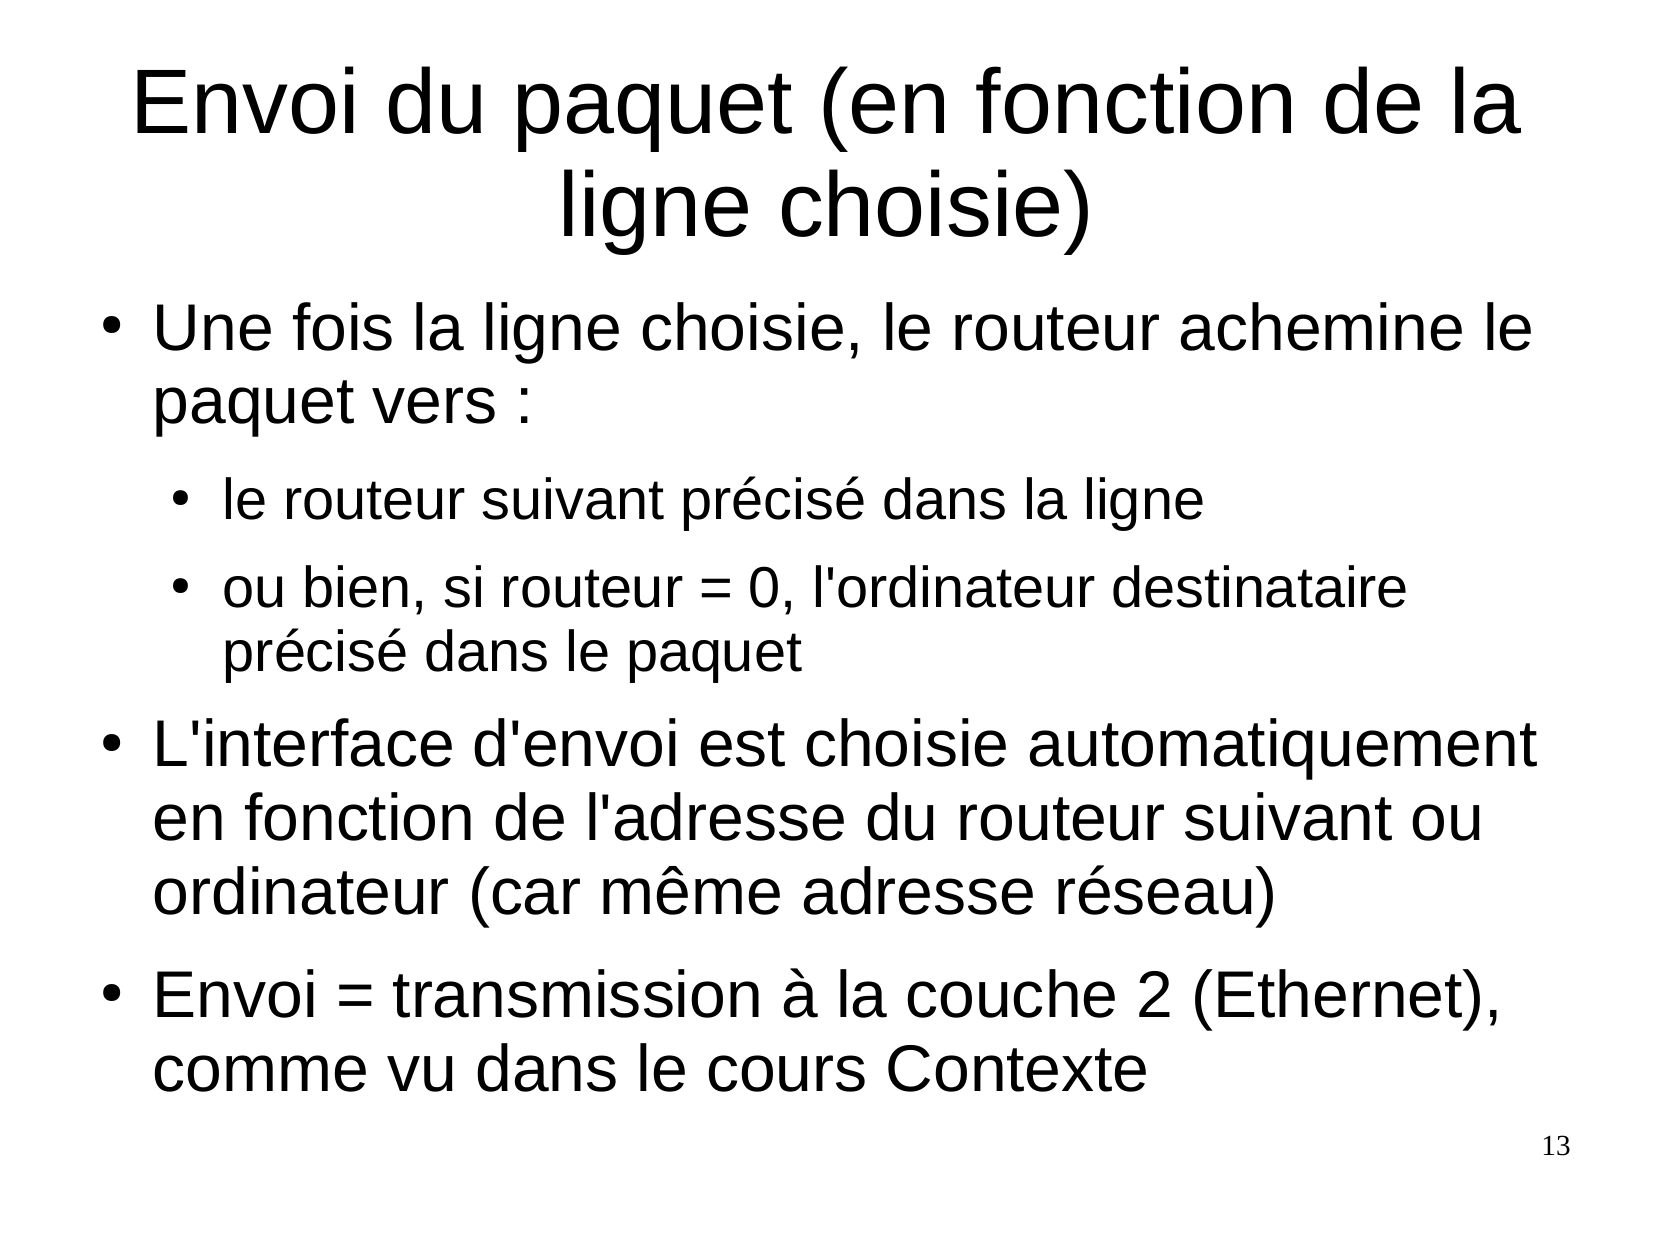

# Envoi du paquet (en fonction de la ligne choisie)
Une fois la ligne choisie, le routeur achemine le paquet vers :
le routeur suivant précisé dans la ligne
ou bien, si routeur = 0, l'ordinateur destinataire précisé dans le paquet
L'interface d'envoi est choisie automatiquement en fonction de l'adresse du routeur suivant ou ordinateur (car même adresse réseau)
Envoi = transmission à la couche 2 (Ethernet), comme vu dans le cours Contexte
13